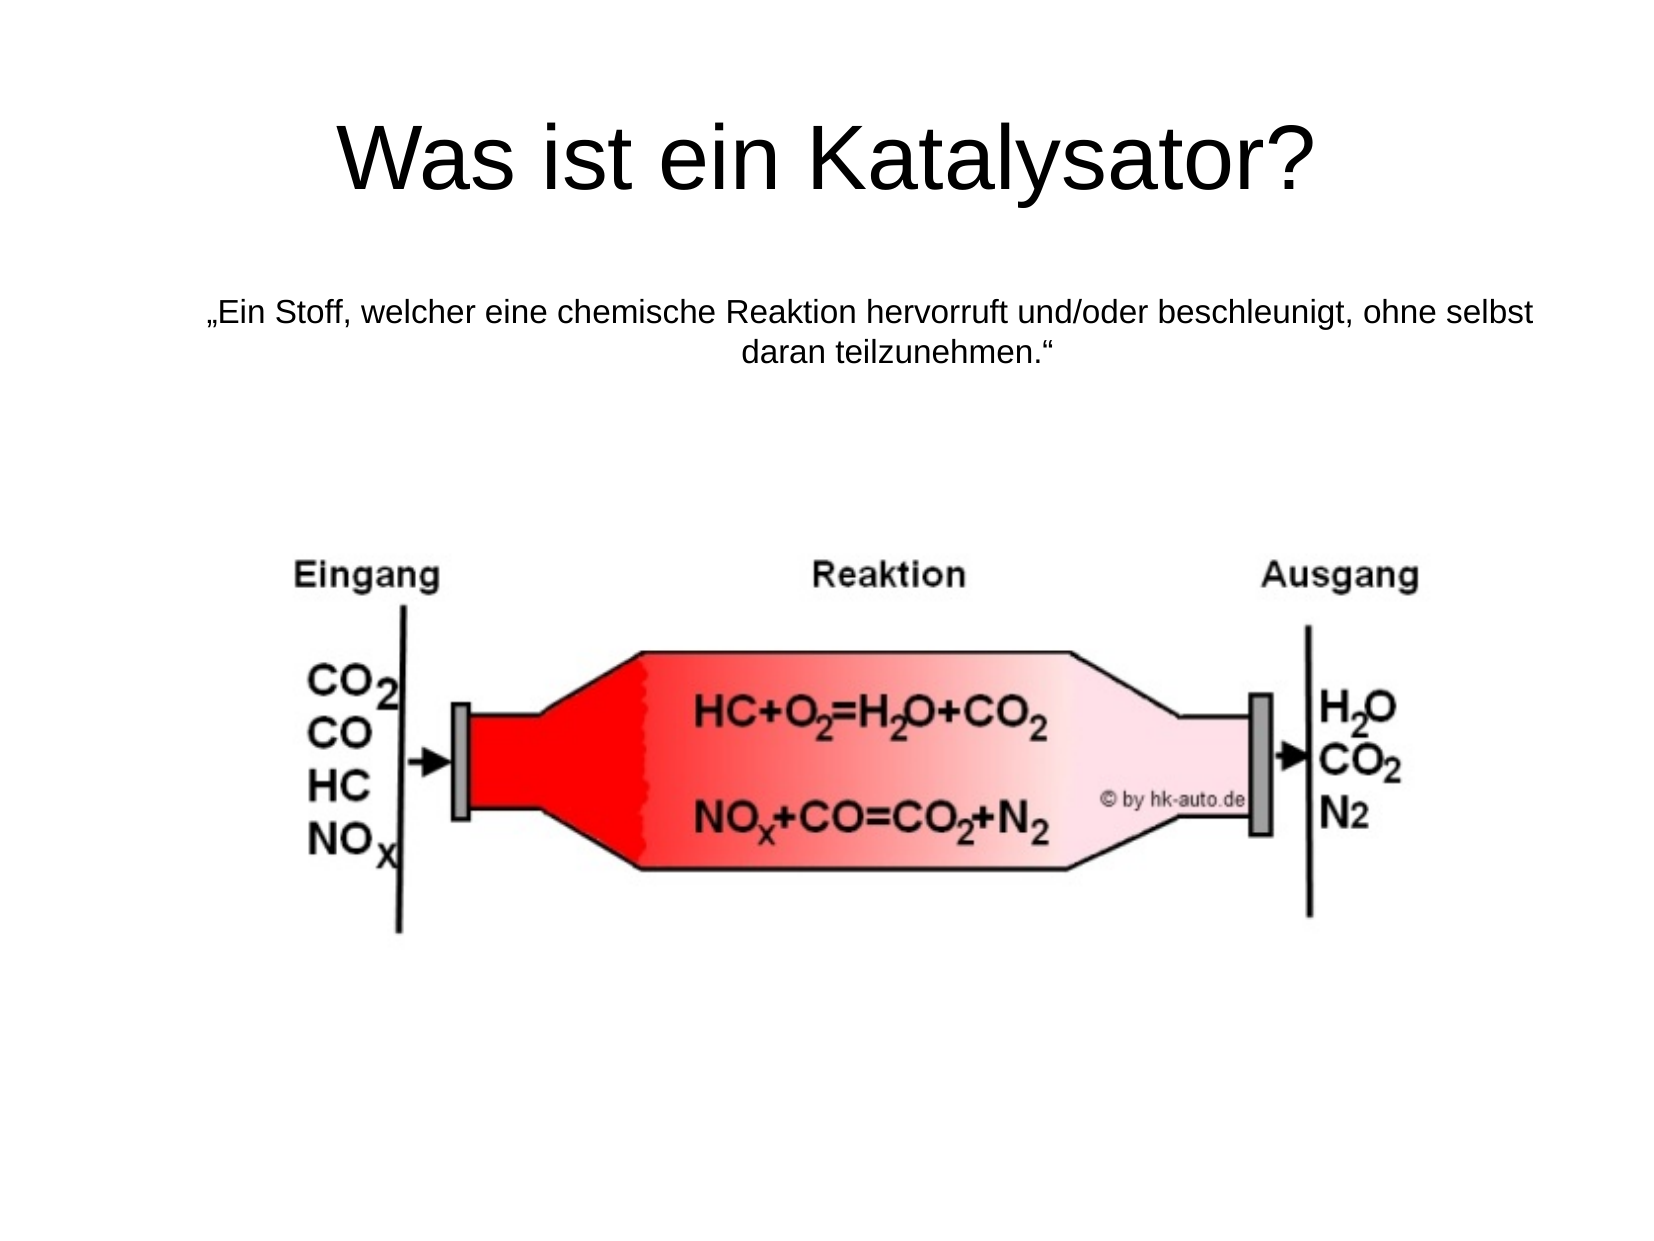

# Was ist ein Katalysator?
„Ein Stoff, welcher eine chemische Reaktion hervorruft und/oder beschleunigt, ohne selbst daran teilzunehmen.“